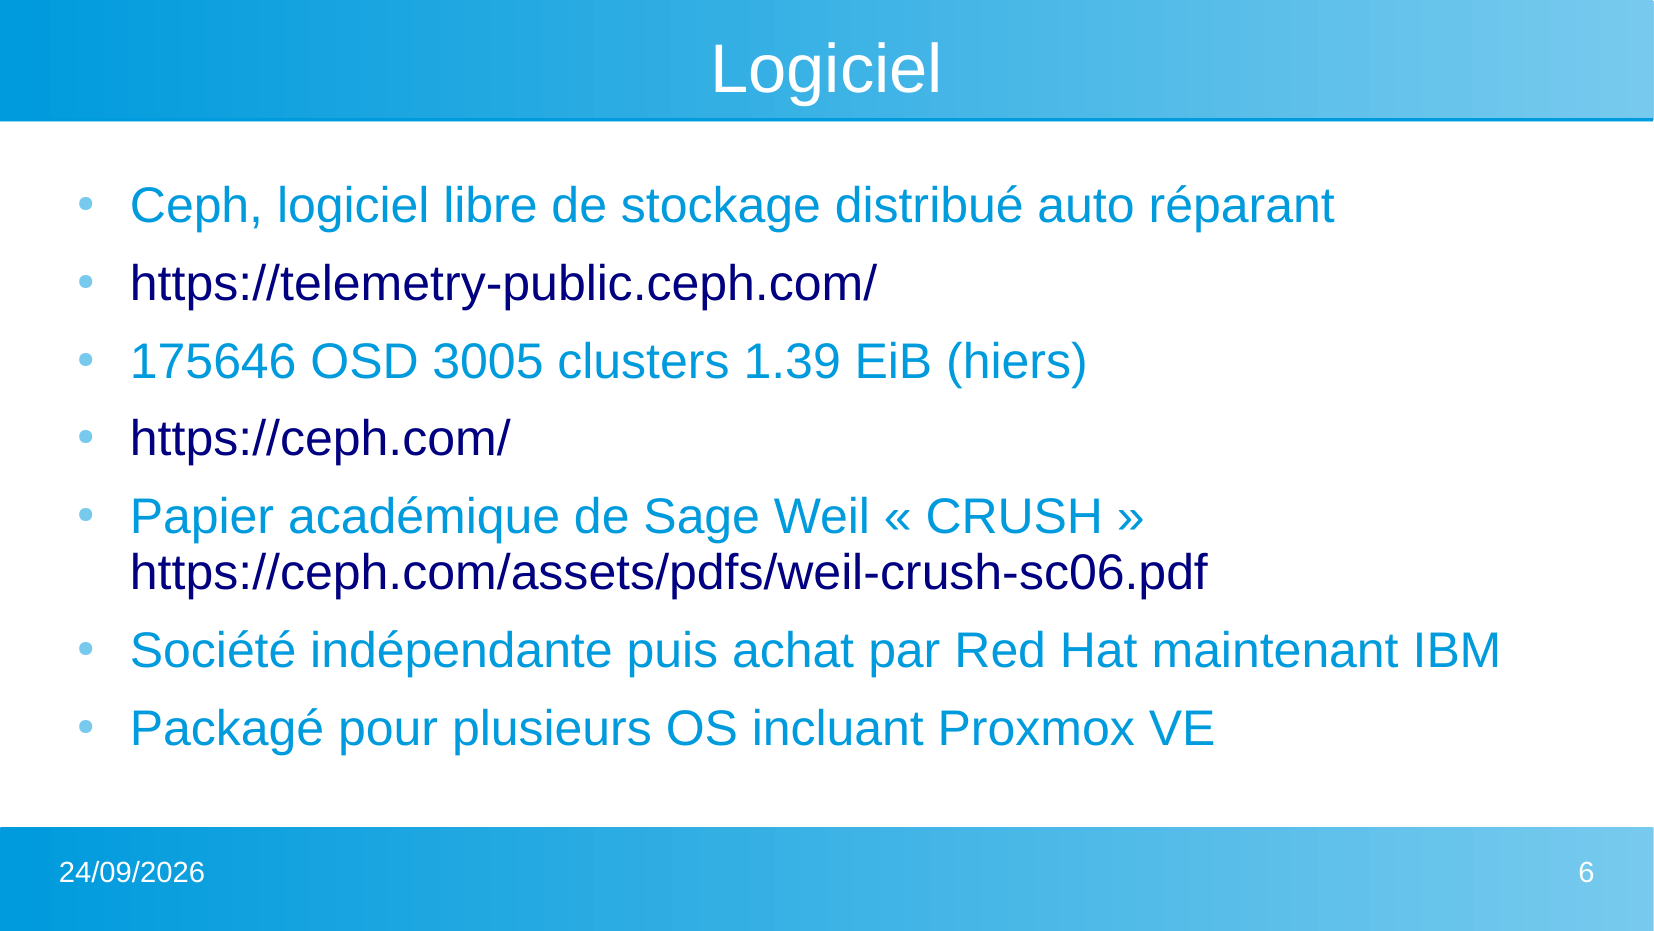

# Logiciel
Ceph, logiciel libre de stockage distribué auto réparant
https://telemetry-public.ceph.com/
175646 OSD 3005 clusters 1.39 EiB (hiers)
https://ceph.com/
Papier académique de Sage Weil « CRUSH » https://ceph.com/assets/pdfs/weil-crush-sc06.pdf
Société indépendante puis achat par Red Hat maintenant IBM
Packagé pour plusieurs OS incluant Proxmox VE
6